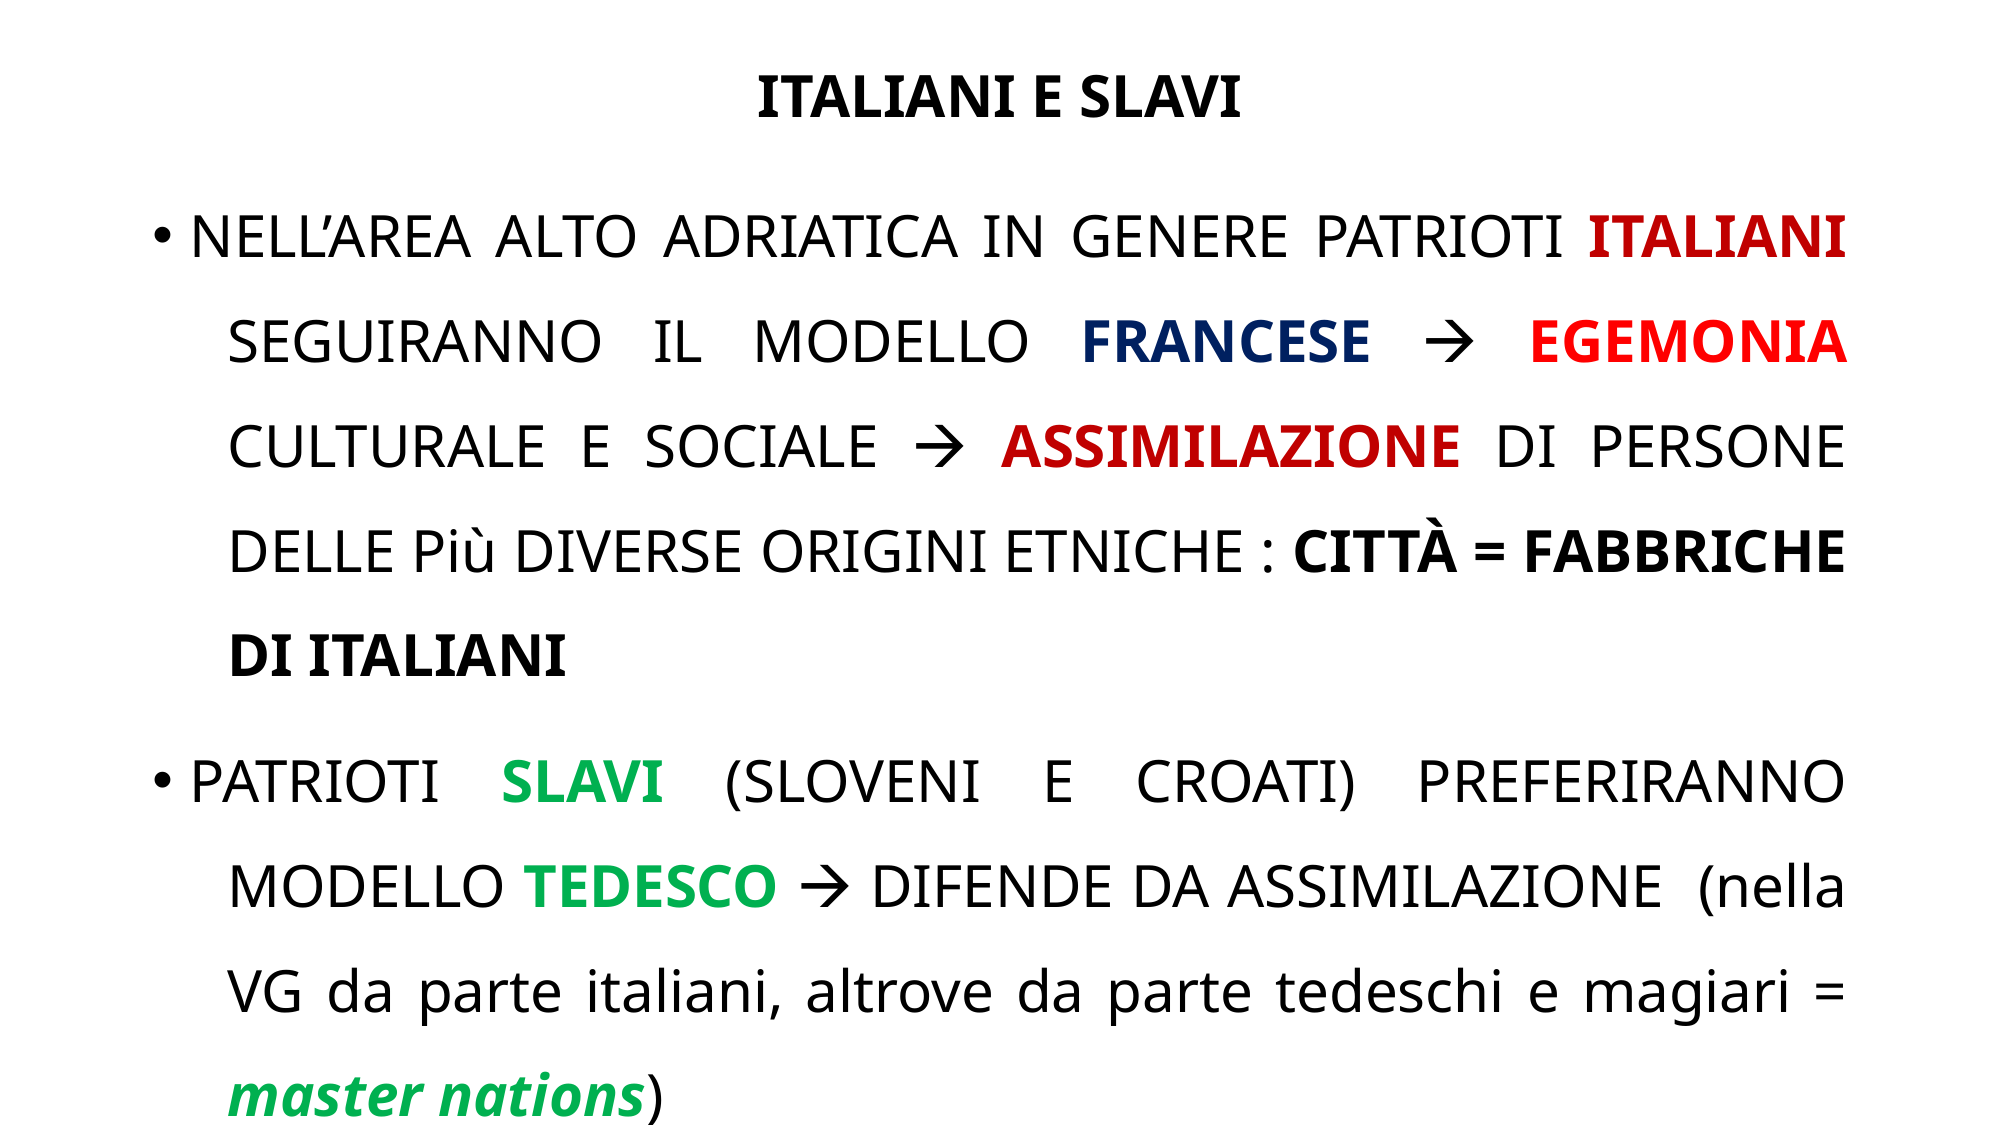

# ITALIANI E SLAVI
NELL’AREA ALTO ADRIATICA IN GENERE PATRIOTI ITALIANI SEGUIRANNO IL MODELLO FRANCESE  EGEMONIA CULTURALE E SOCIALE  ASSIMILAZIONE DI PERSONE DELLE Più DIVERSE ORIGINI ETNICHE : CITTÀ = FABBRICHE DI ITALIANI
PATRIOTI SLAVI (SLOVENI E CROATI) PREFERIRANNO MODELLO TEDESCO  DIFENDE DA ASSIMILAZIONE (nella VG da parte italiani, altrove da parte tedeschi e magiari = master nations)